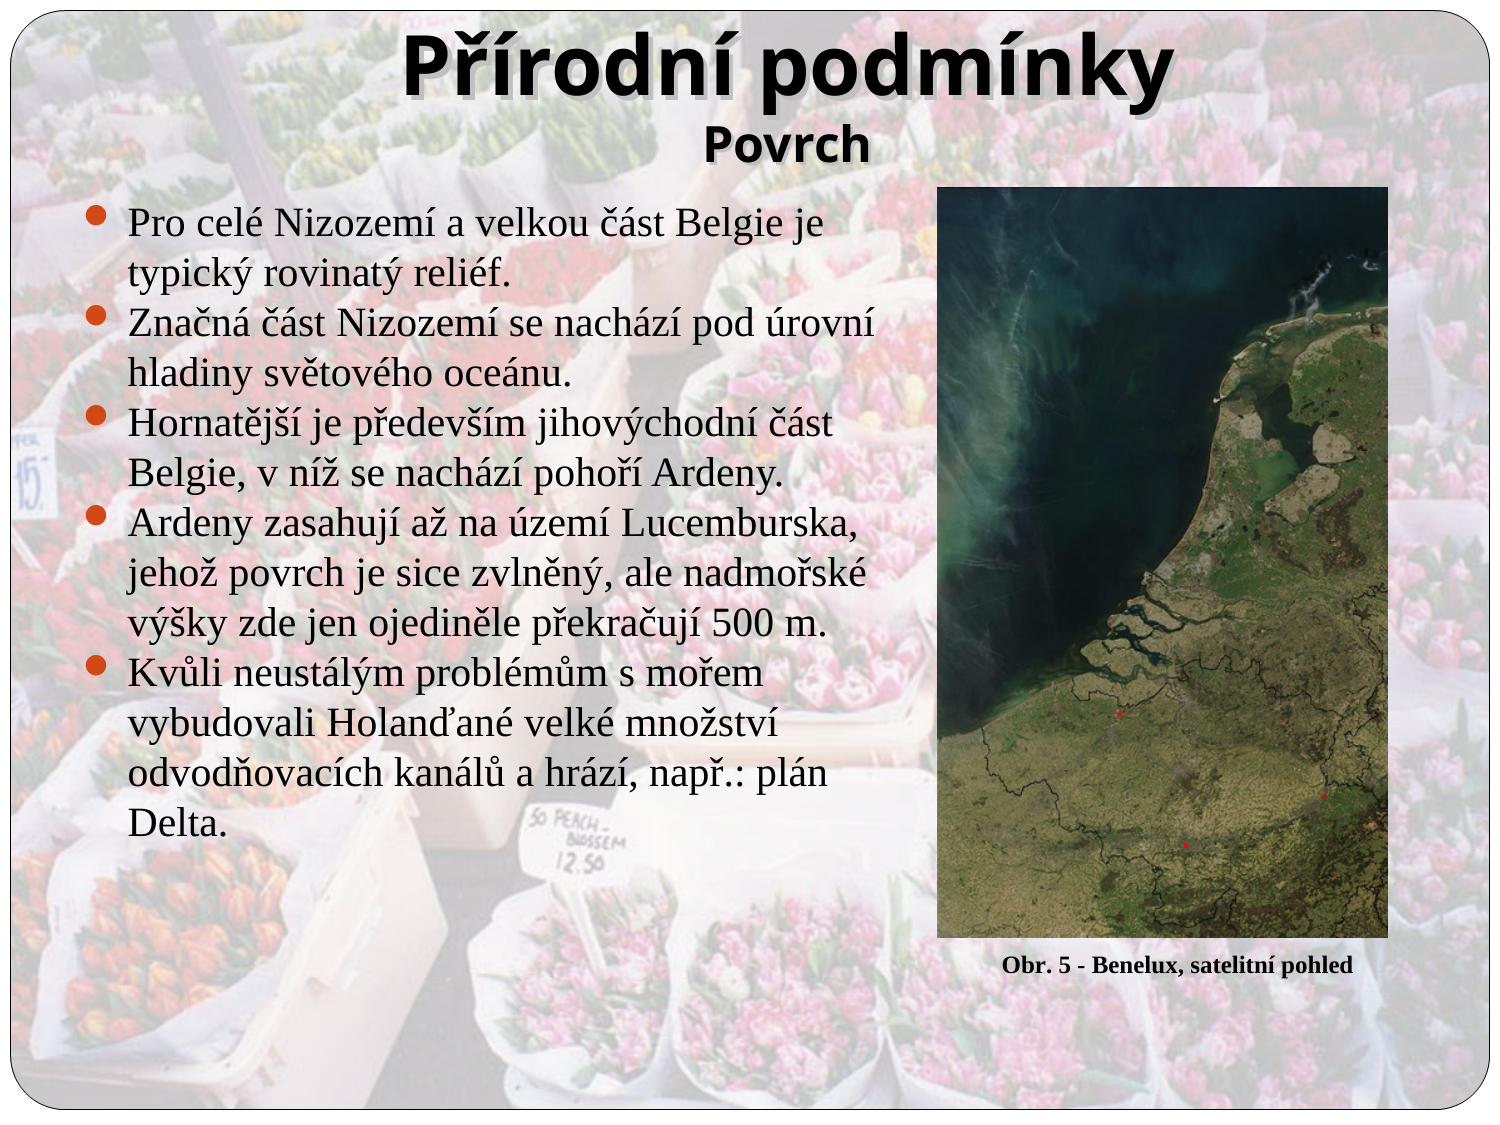

# Přírodní podmínky Povrch
Pro celé Nizozemí a velkou část Belgie je typický rovinatý reliéf.
Značná část Nizozemí se nachází pod úrovní hladiny světového oceánu.
Hornatější je především jihovýchodní část Belgie, v níž se nachází pohoří Ardeny.
Ardeny zasahují až na území Lucemburska, jehož povrch je sice zvlněný, ale nadmořské výšky zde jen ojediněle překračují 500 m.
Kvůli neustálým problémům s mořem vybudovali Holanďané velké množství odvodňovacích kanálů a hrází, např.: plán Delta.
Obr. 5 - Benelux, satelitní pohled